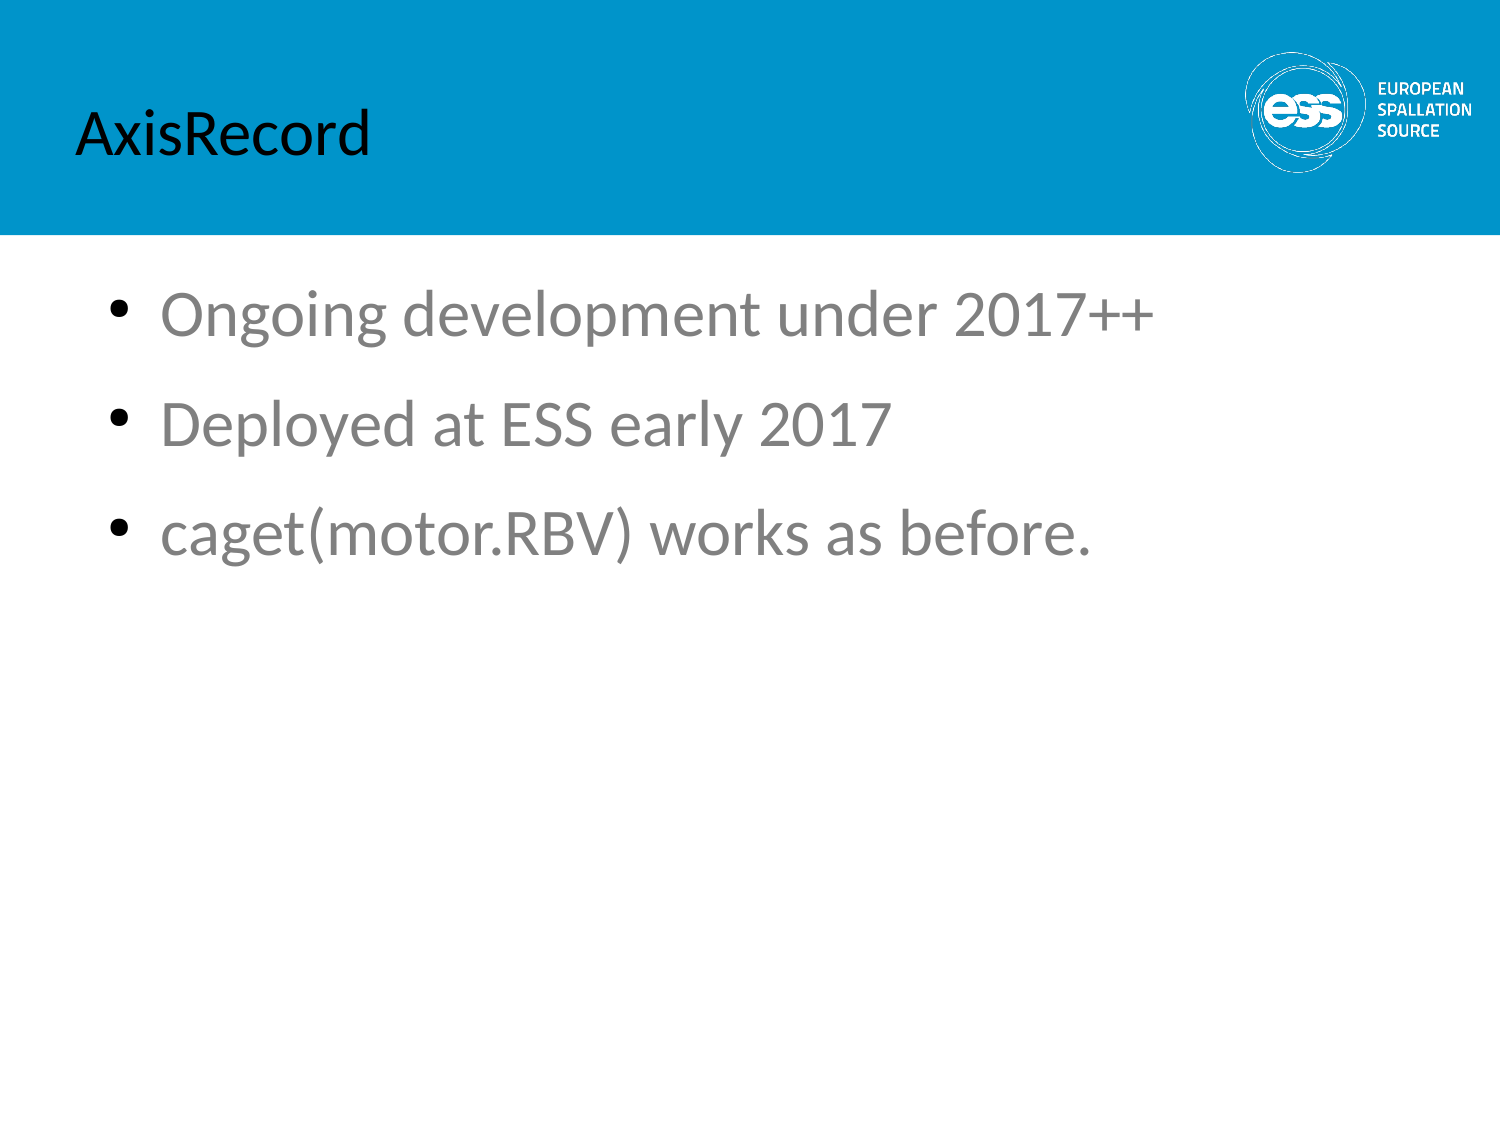

# AxisRecord
Ongoing development under 2017++
Deployed at ESS early 2017
caget(motor.RBV) works as before.